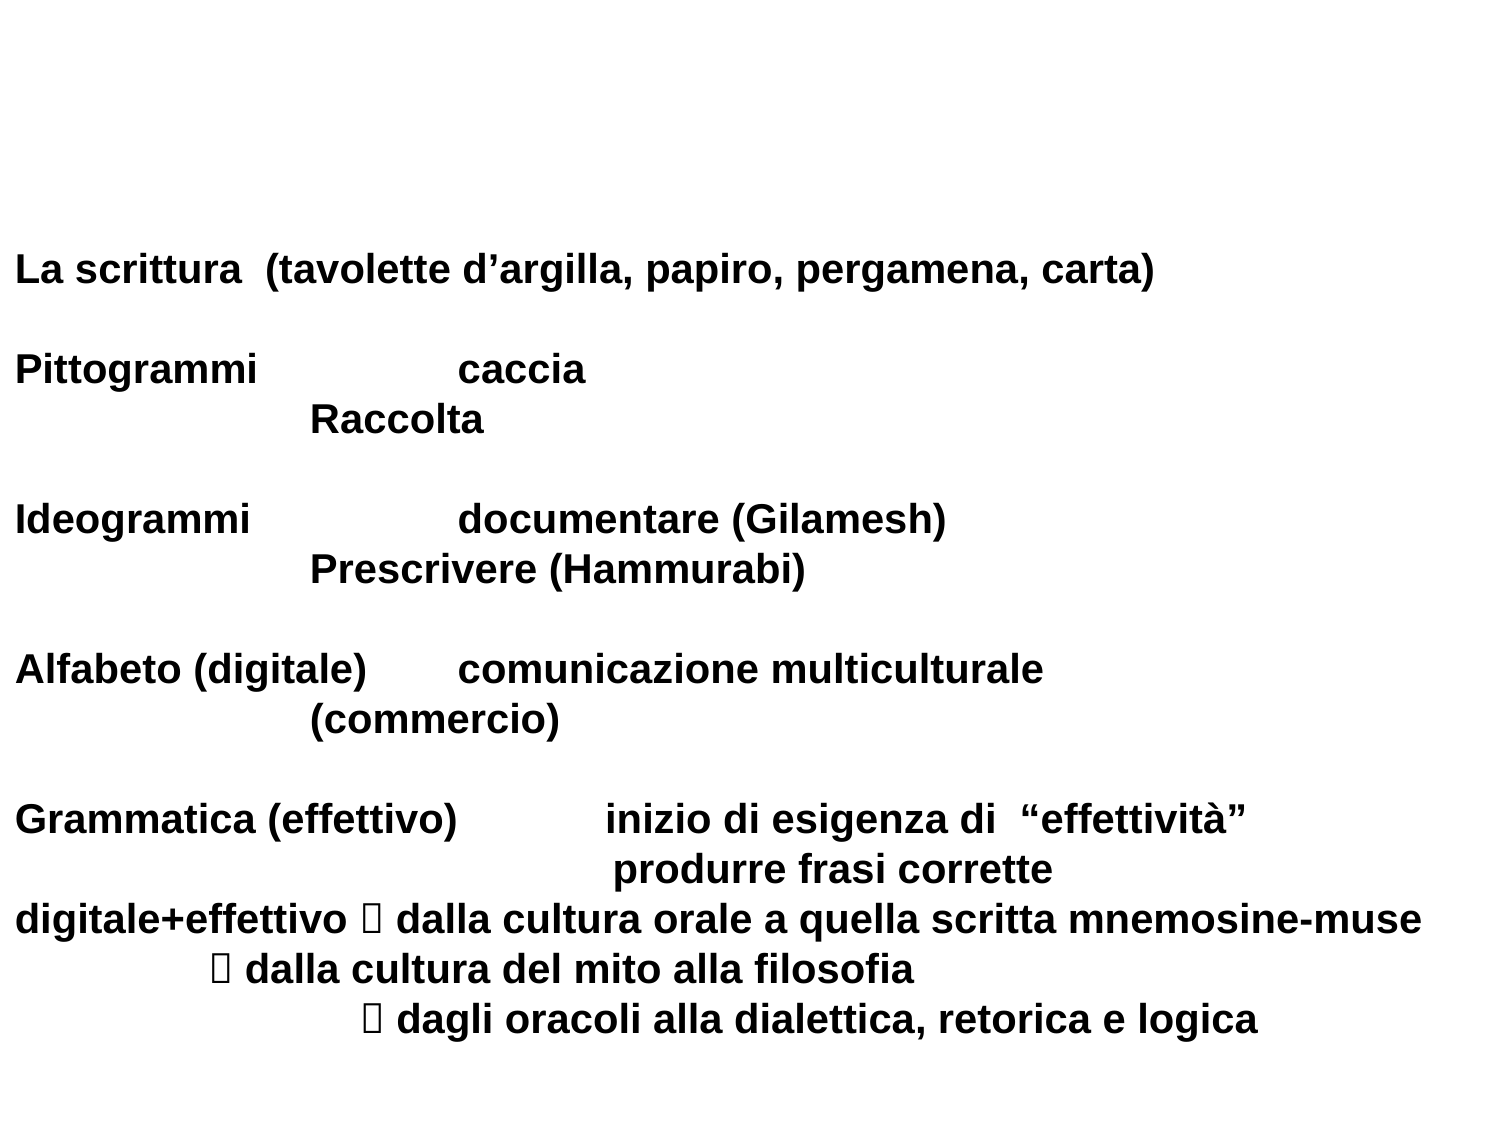

La scrittura (tavolette d’argilla, papiro, pergamena, carta)
Pittogrammi			caccia
				Raccolta
Ideogrammi			documentare (Gilamesh)
				Prescrivere (Hammurabi)
Alfabeto (digitale)		comunicazione multiculturale
				(commercio)
Grammatica (effettivo)		inizio di esigenza di “effettività”
 produrre frasi corrette
digitale+effettivo  dalla cultura orale a quella scritta mnemosine-muse
		  dalla cultura del mito alla filosofia
  dagli oracoli alla dialettica, retorica e logica
#